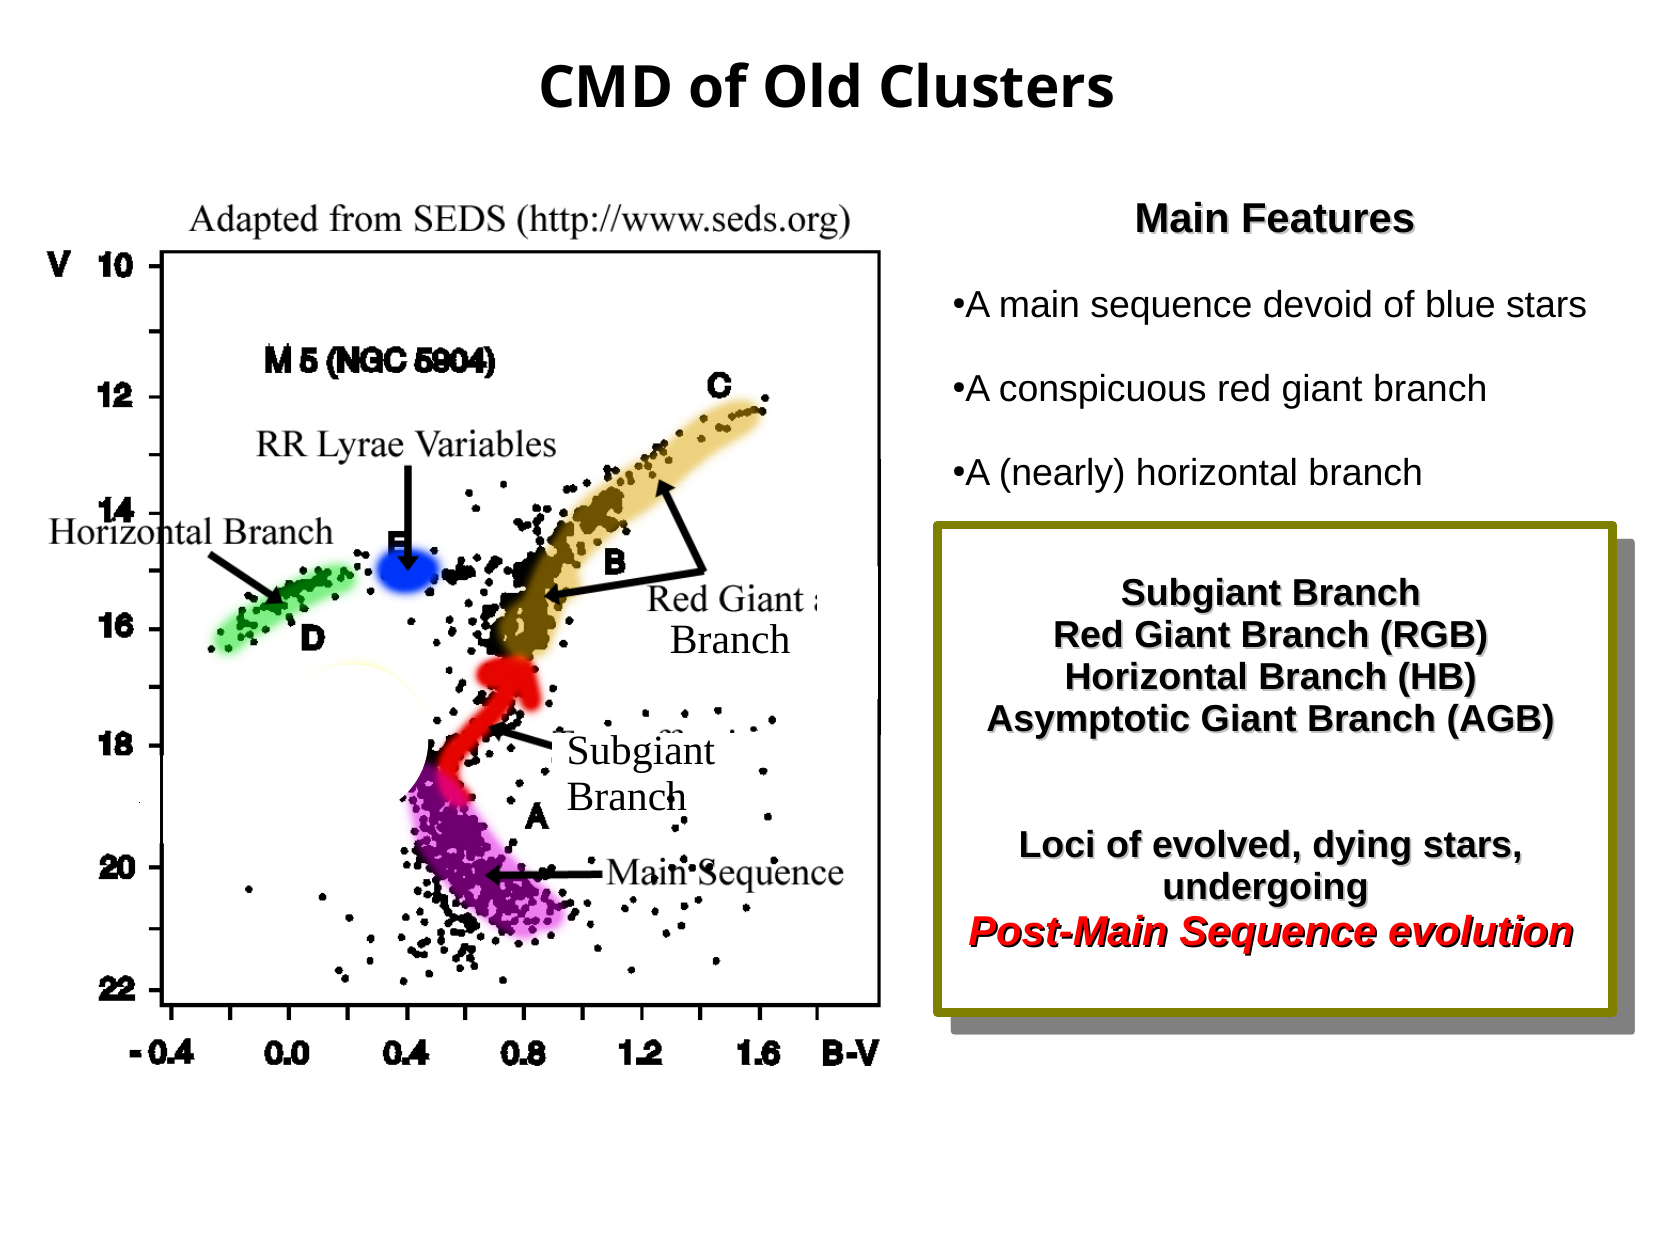

CMD of Old Clusters
Main Features
A main sequence devoid of blue stars
A conspicuous red giant branch
A (nearly) horizontal branch
Subgiant Branch
Red Giant Branch (RGB)
Horizontal Branch (HB)
Asymptotic Giant Branch (AGB)
Loci of evolved, dying stars, undergoing
Post-Main Sequence evolution
Branch
Subgiant Branch